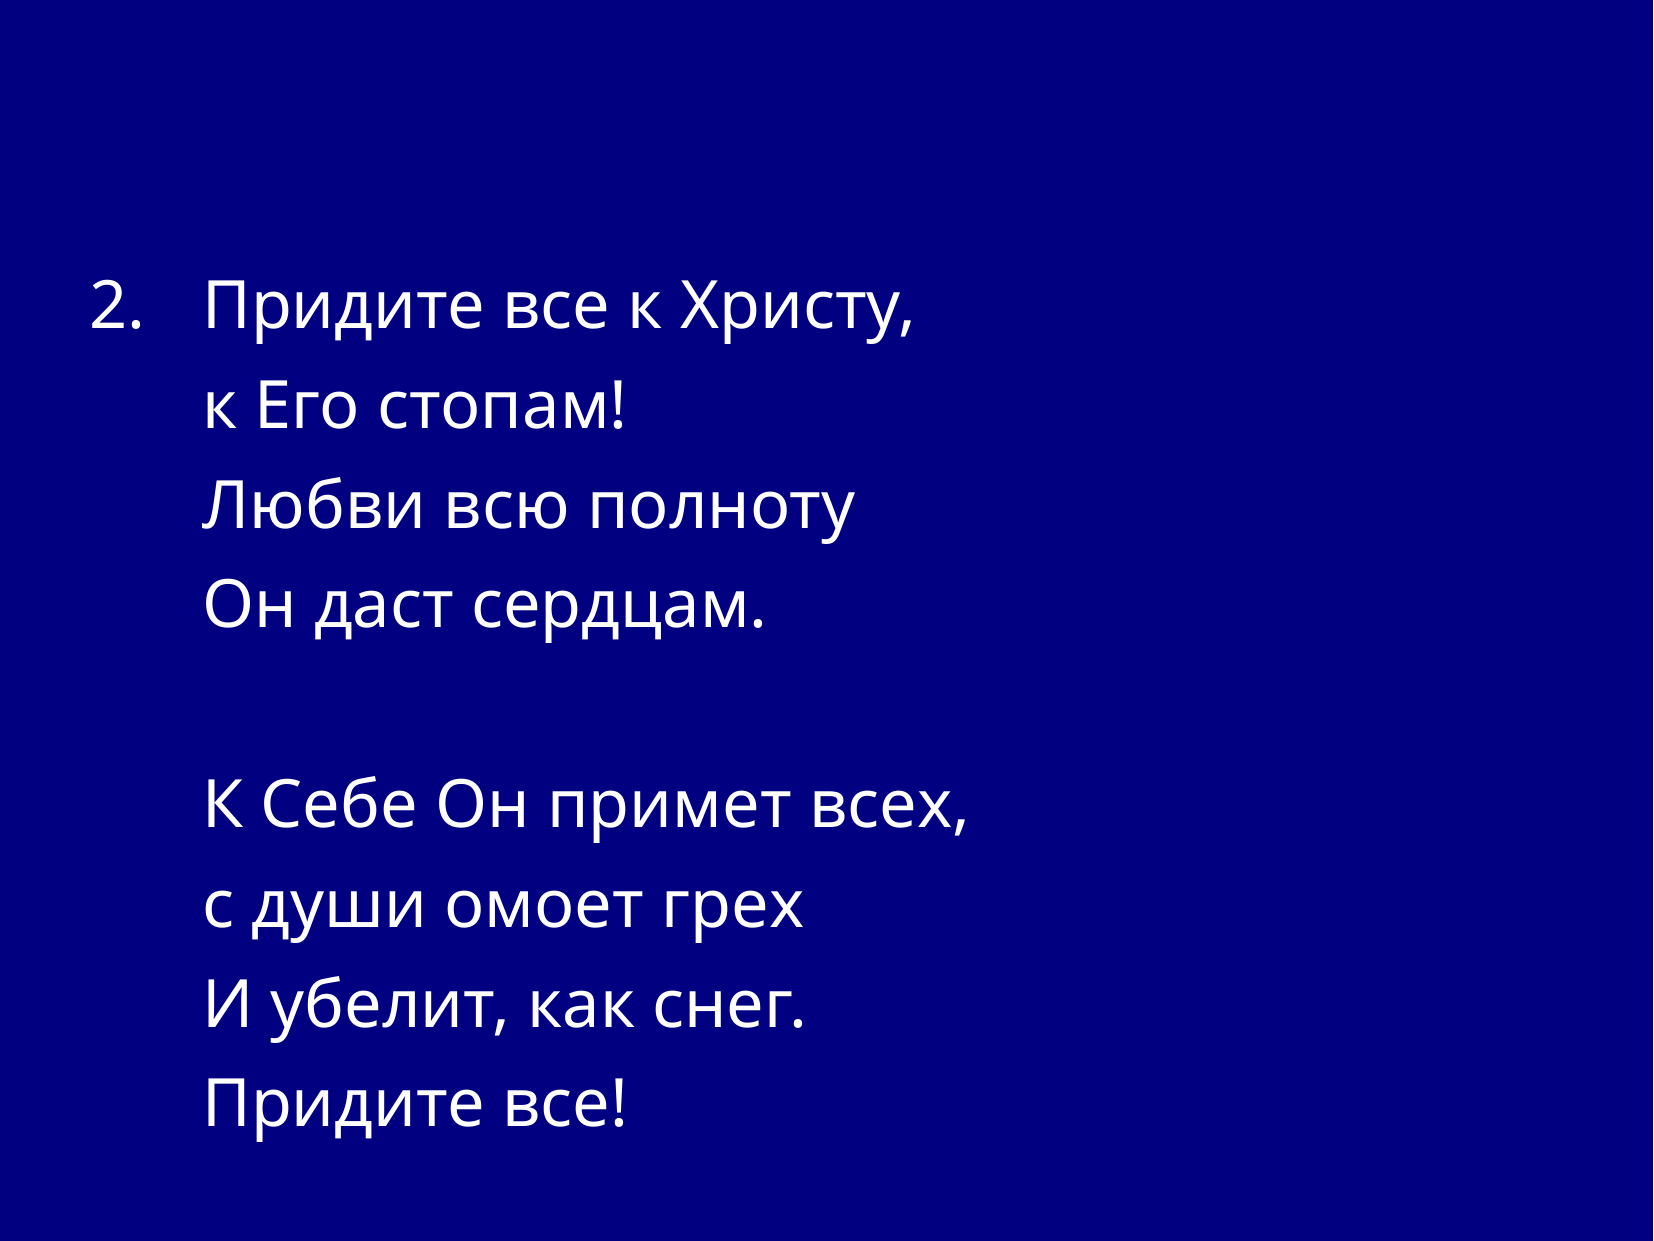

2.	Придите все к Христу,
	к Его стопам!
	Любви всю полноту
	Он даст сердцам.
	К Себе Он примет всех,
	с души омоет грех
	И убелит, как снег.
	Придите все!